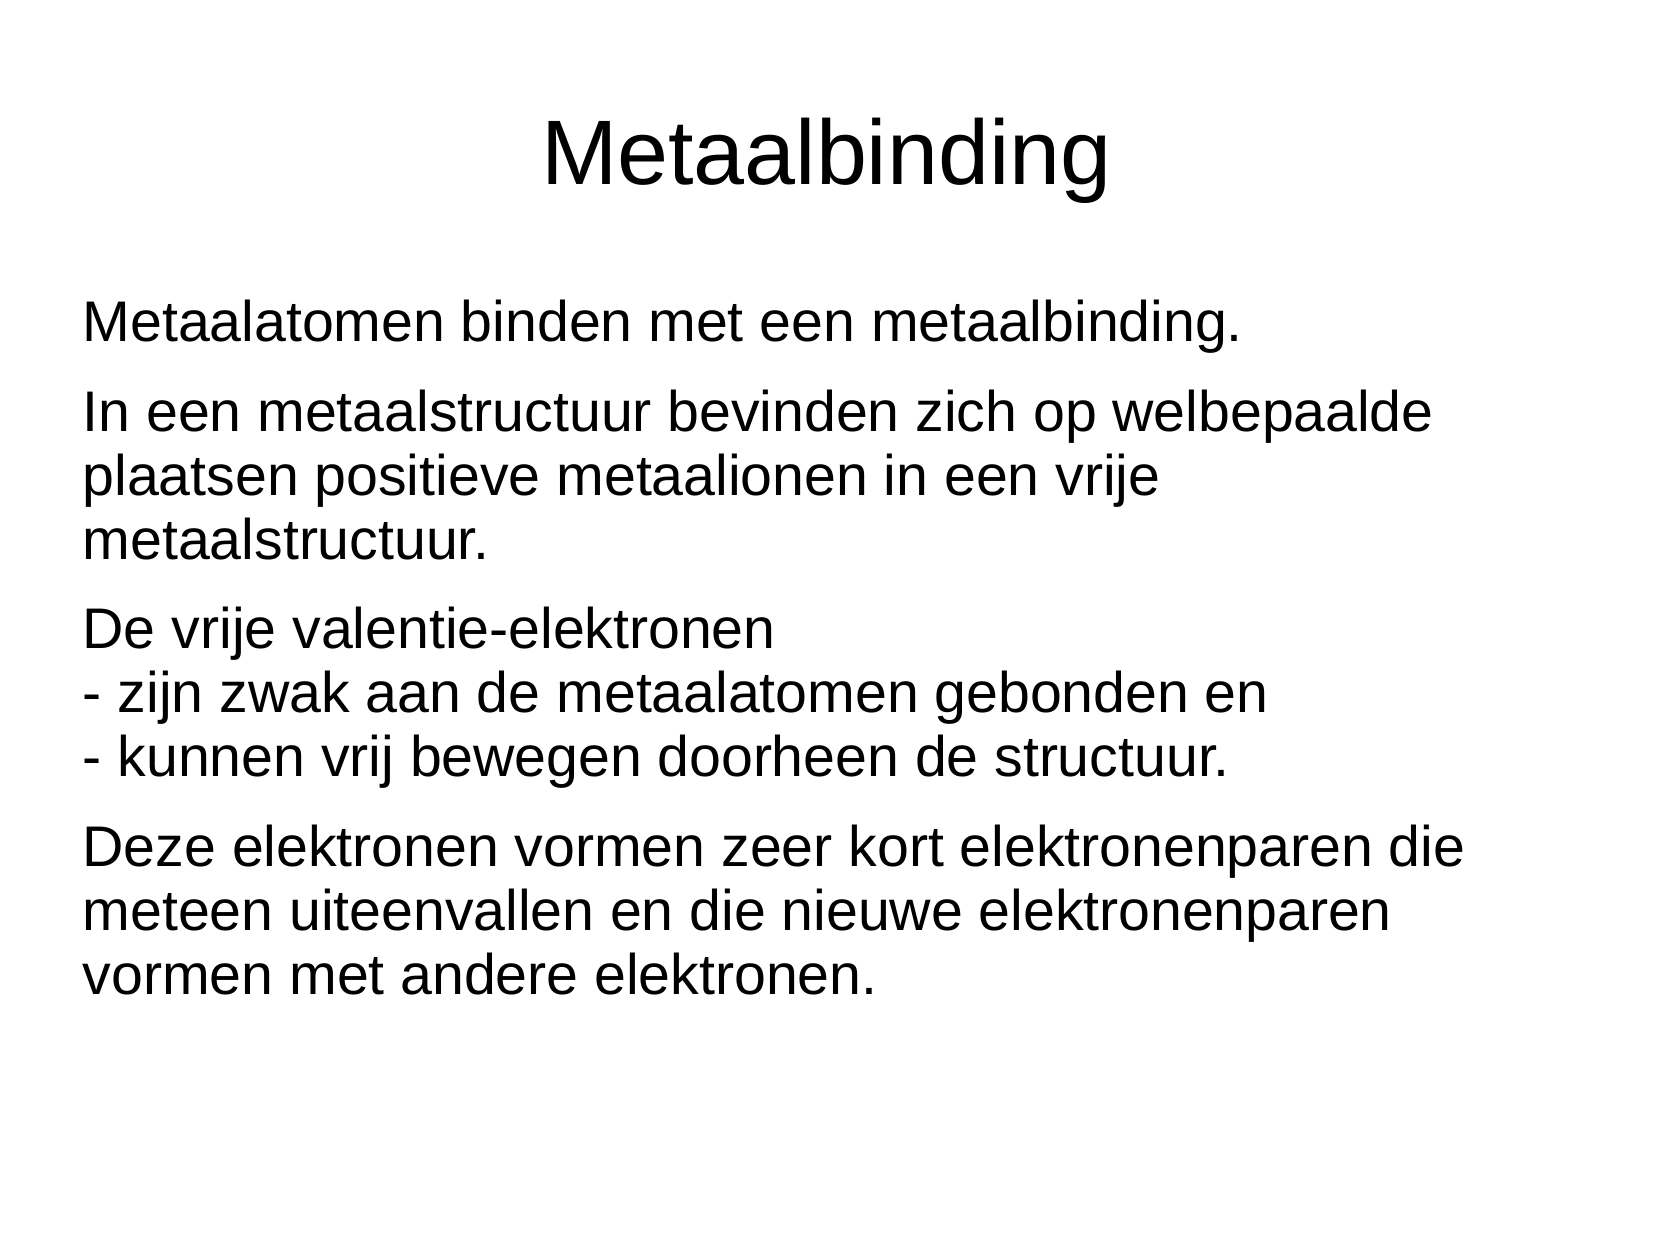

# Metaalbinding
Metaalatomen binden met een metaalbinding.
In een metaalstructuur bevinden zich op welbepaalde plaatsen positieve metaalionen in een vrije metaalstructuur.
De vrije valentie-elektronen
- zijn zwak aan de metaalatomen gebonden en
- kunnen vrij bewegen doorheen de structuur.
Deze elektronen vormen zeer kort elektronenparen die meteen uiteenvallen en die nieuwe elektronenparen vormen met andere elektronen.